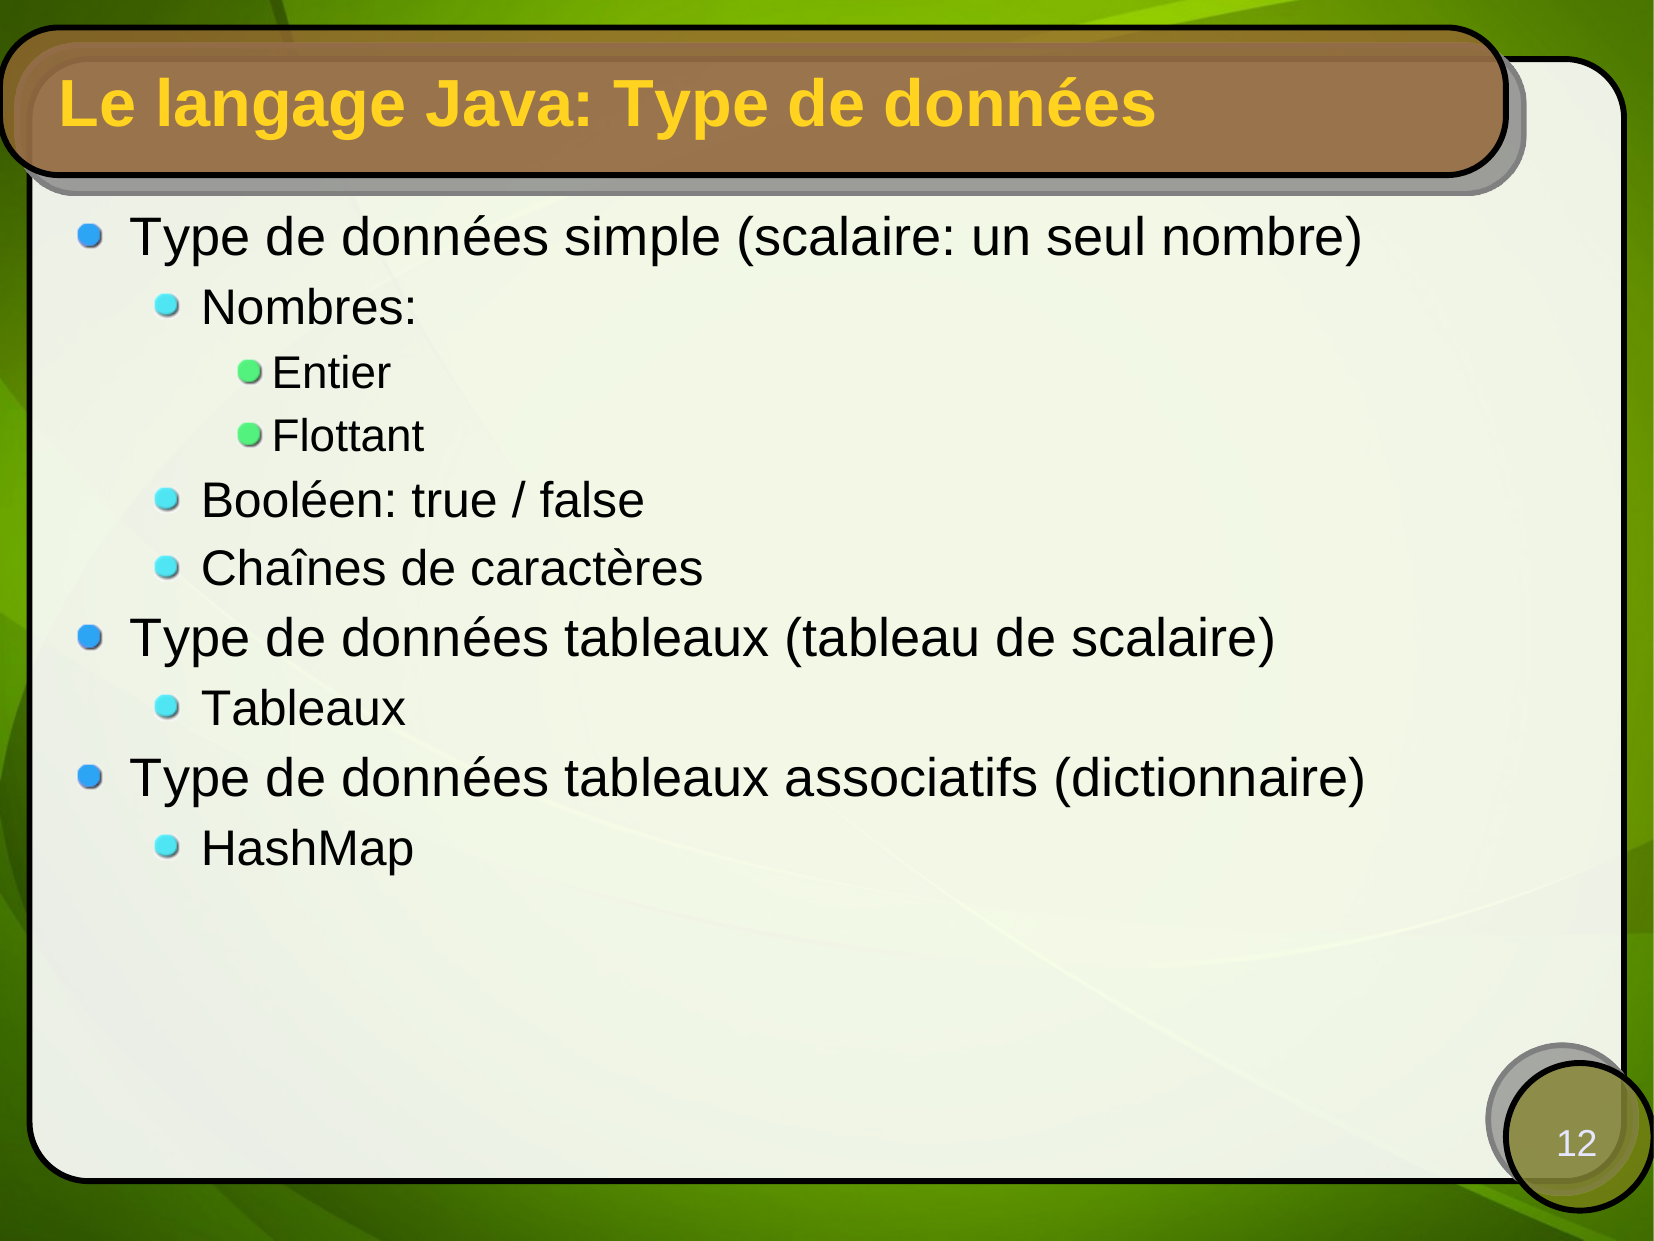

# Le langage Java: Type de données
Type de données simple (scalaire: un seul nombre)
Nombres:
Entier
Flottant
Booléen: true / false
Chaînes de caractères
Type de données tableaux (tableau de scalaire)
Tableaux
Type de données tableaux associatifs (dictionnaire)
HashMap
12